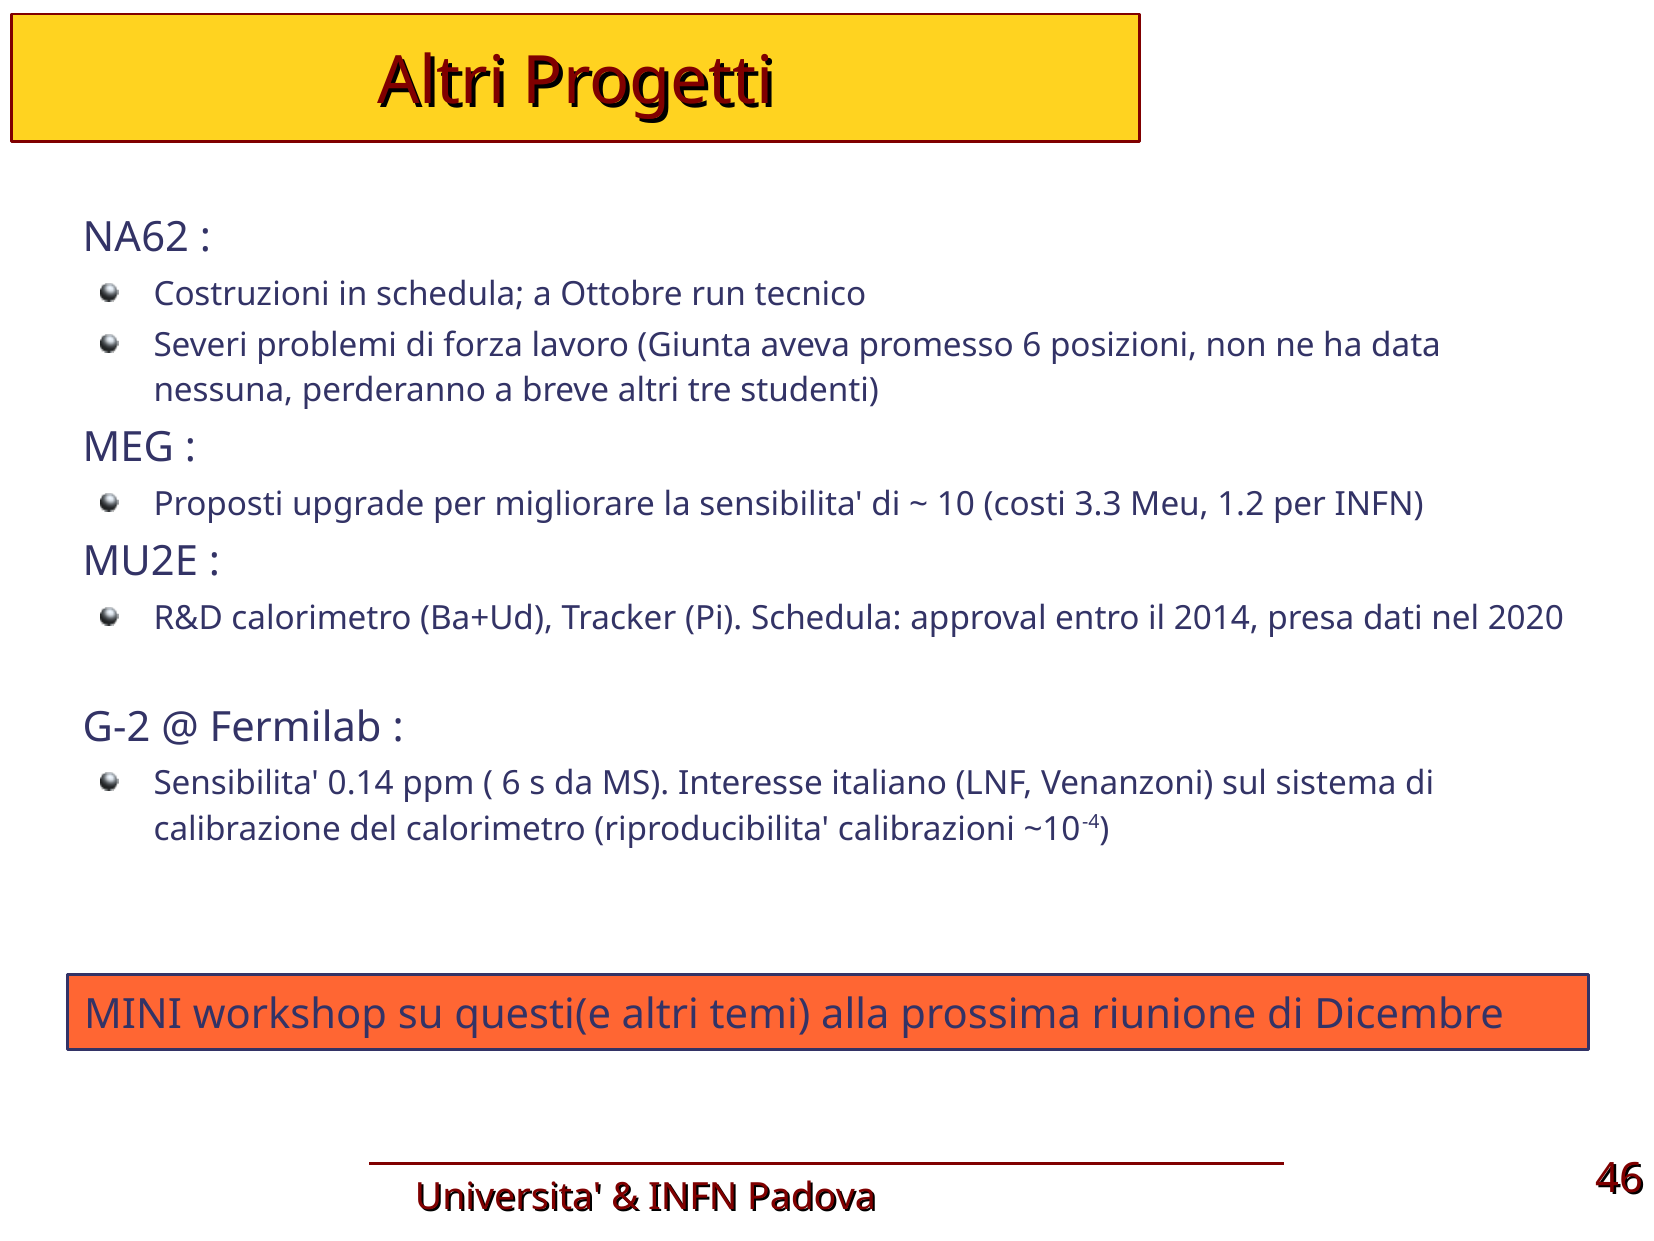

# Altri Progetti
NA62 :
Costruzioni in schedula; a Ottobre run tecnico
Severi problemi di forza lavoro (Giunta aveva promesso 6 posizioni, non ne ha data nessuna, perderanno a breve altri tre studenti)
MEG :
Proposti upgrade per migliorare la sensibilita' di ~ 10 (costi 3.3 Meu, 1.2 per INFN)
MU2E :
R&D calorimetro (Ba+Ud), Tracker (Pi). Schedula: approval entro il 2014, presa dati nel 2020
G-2 @ Fermilab :
Sensibilita' 0.14 ppm ( 6 s da MS). Interesse italiano (LNF, Venanzoni) sul sistema di calibrazione del calorimetro (riproducibilita' calibrazioni ~10-4)
MINI workshop su questi(e altri temi) alla prossima riunione di Dicembre